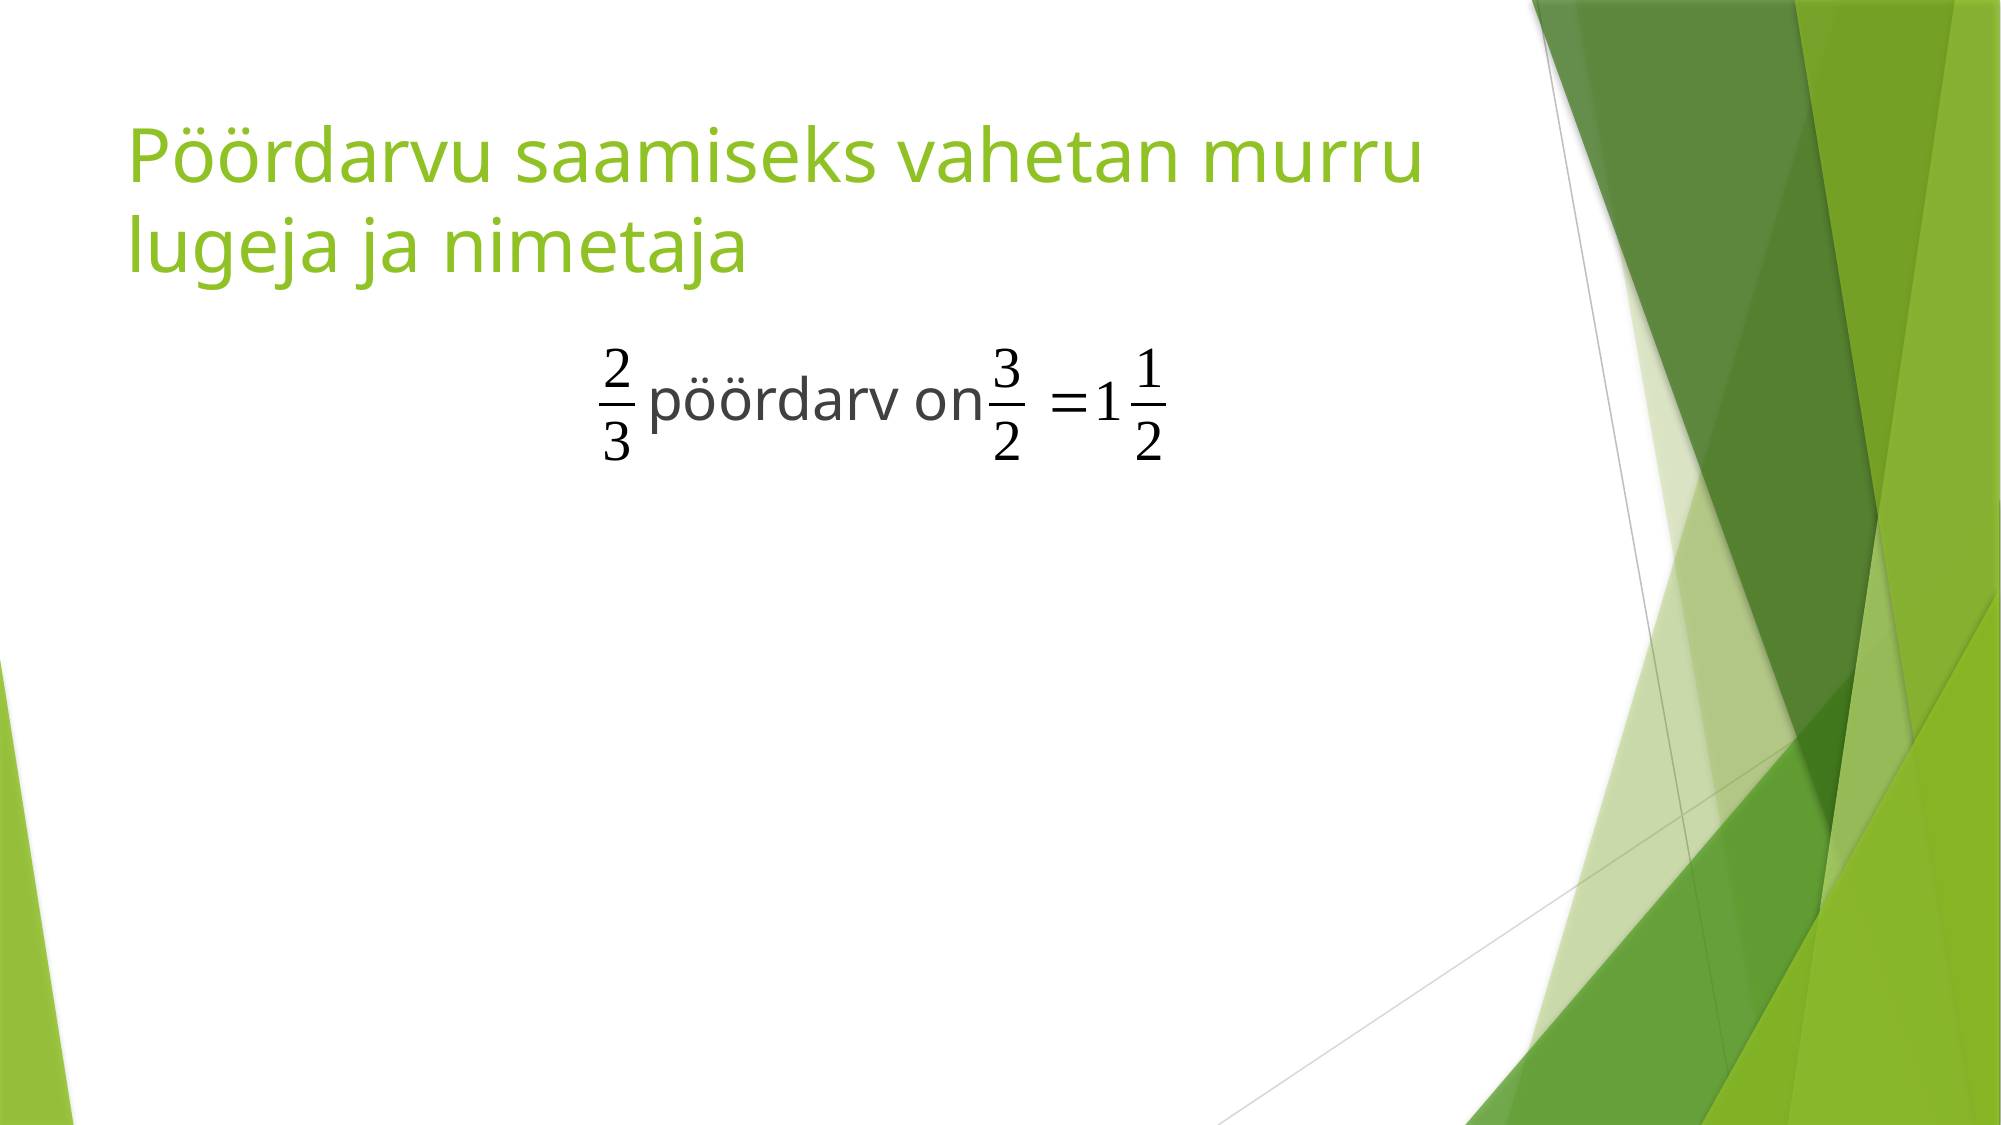

# Pöördarvu saamiseks vahetan murru lugeja ja nimetaja
 pöördarv on